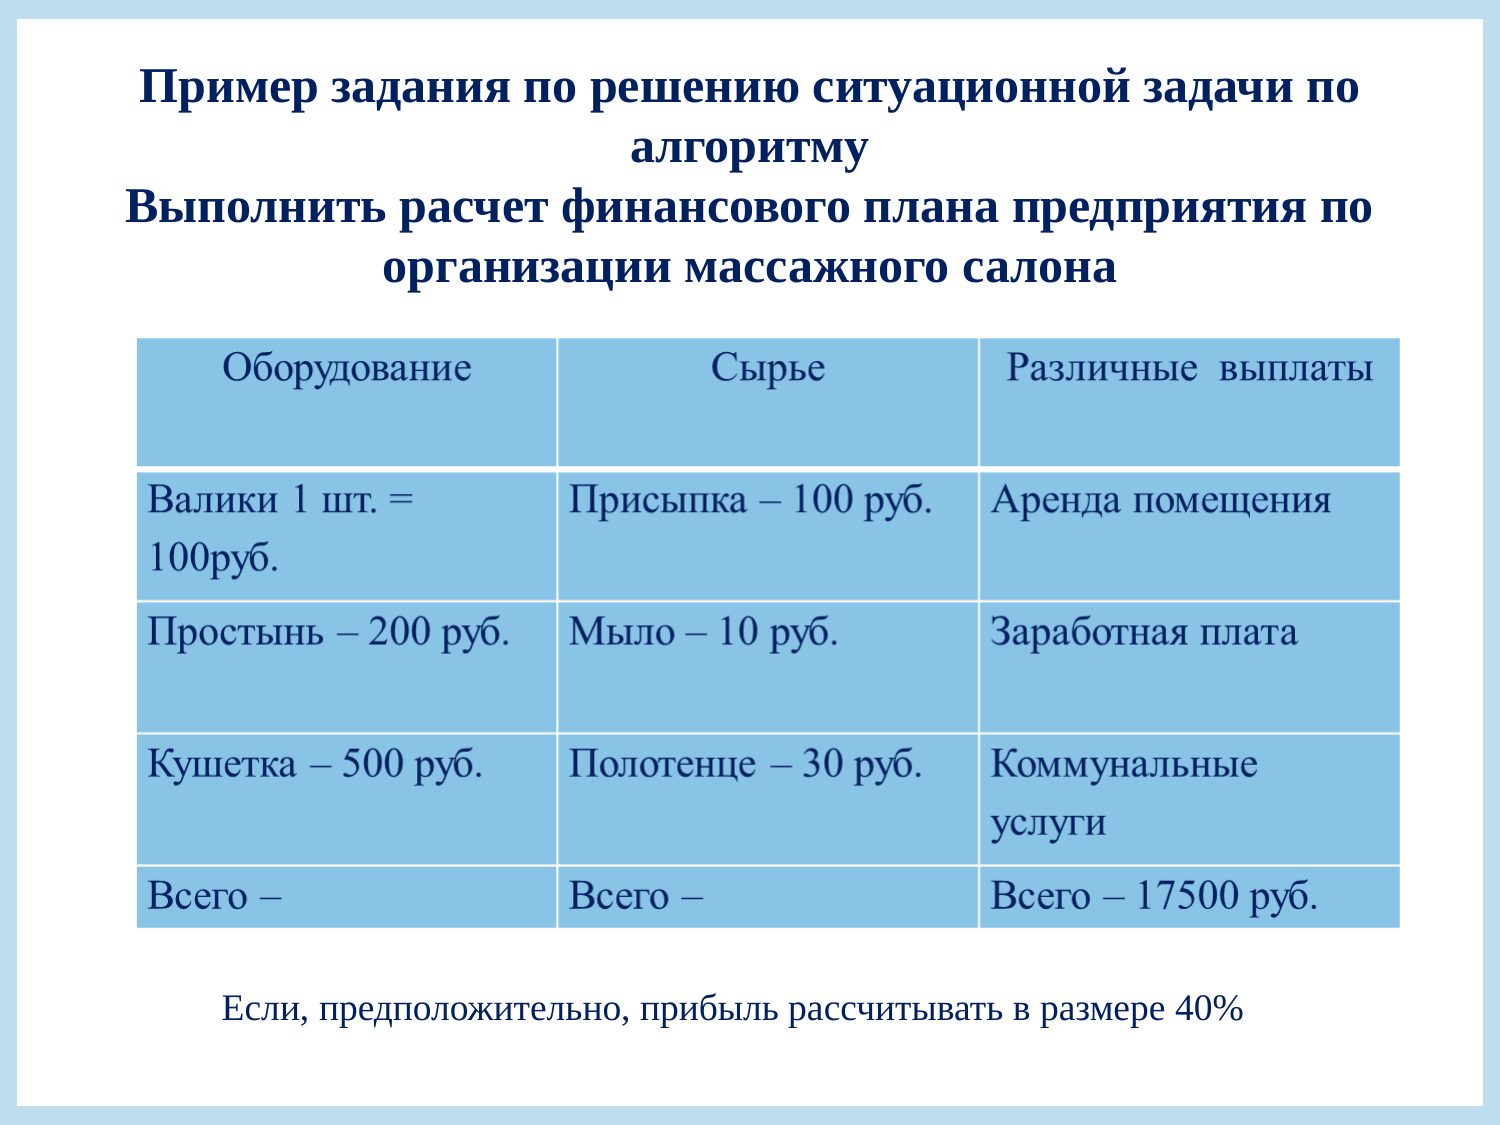

# Пример задания по решению ситуационной задачи по алгоритму Выполнить расчет финансового плана предприятия по организации массажного салона
Если, предположительно, прибыль рассчитывать в размере 40%